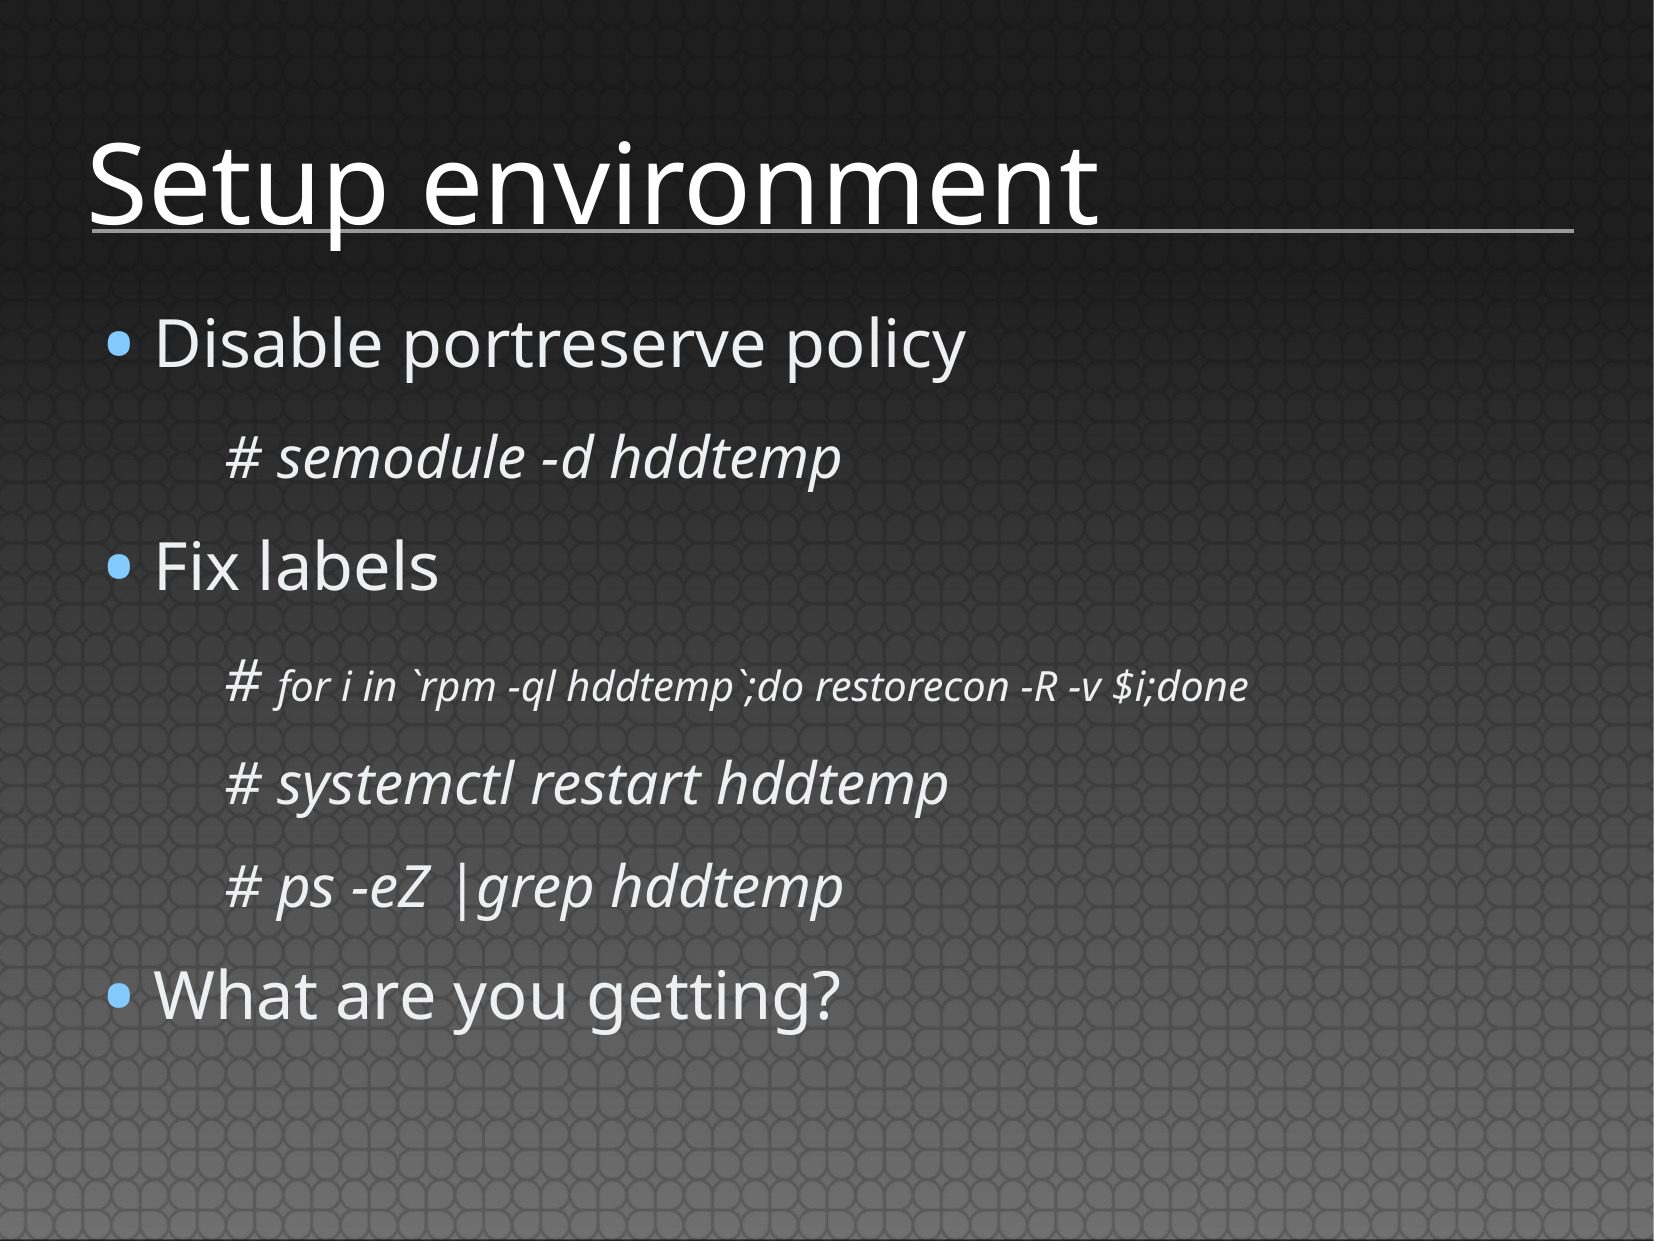

# Setup environment
Disable portreserve policy
# semodule -d hddtemp
Fix labels
# for i in `rpm -ql hddtemp`;do restorecon -R -v $i;done
# systemctl restart hddtemp
# ps -eZ |grep hddtemp
What are you getting?